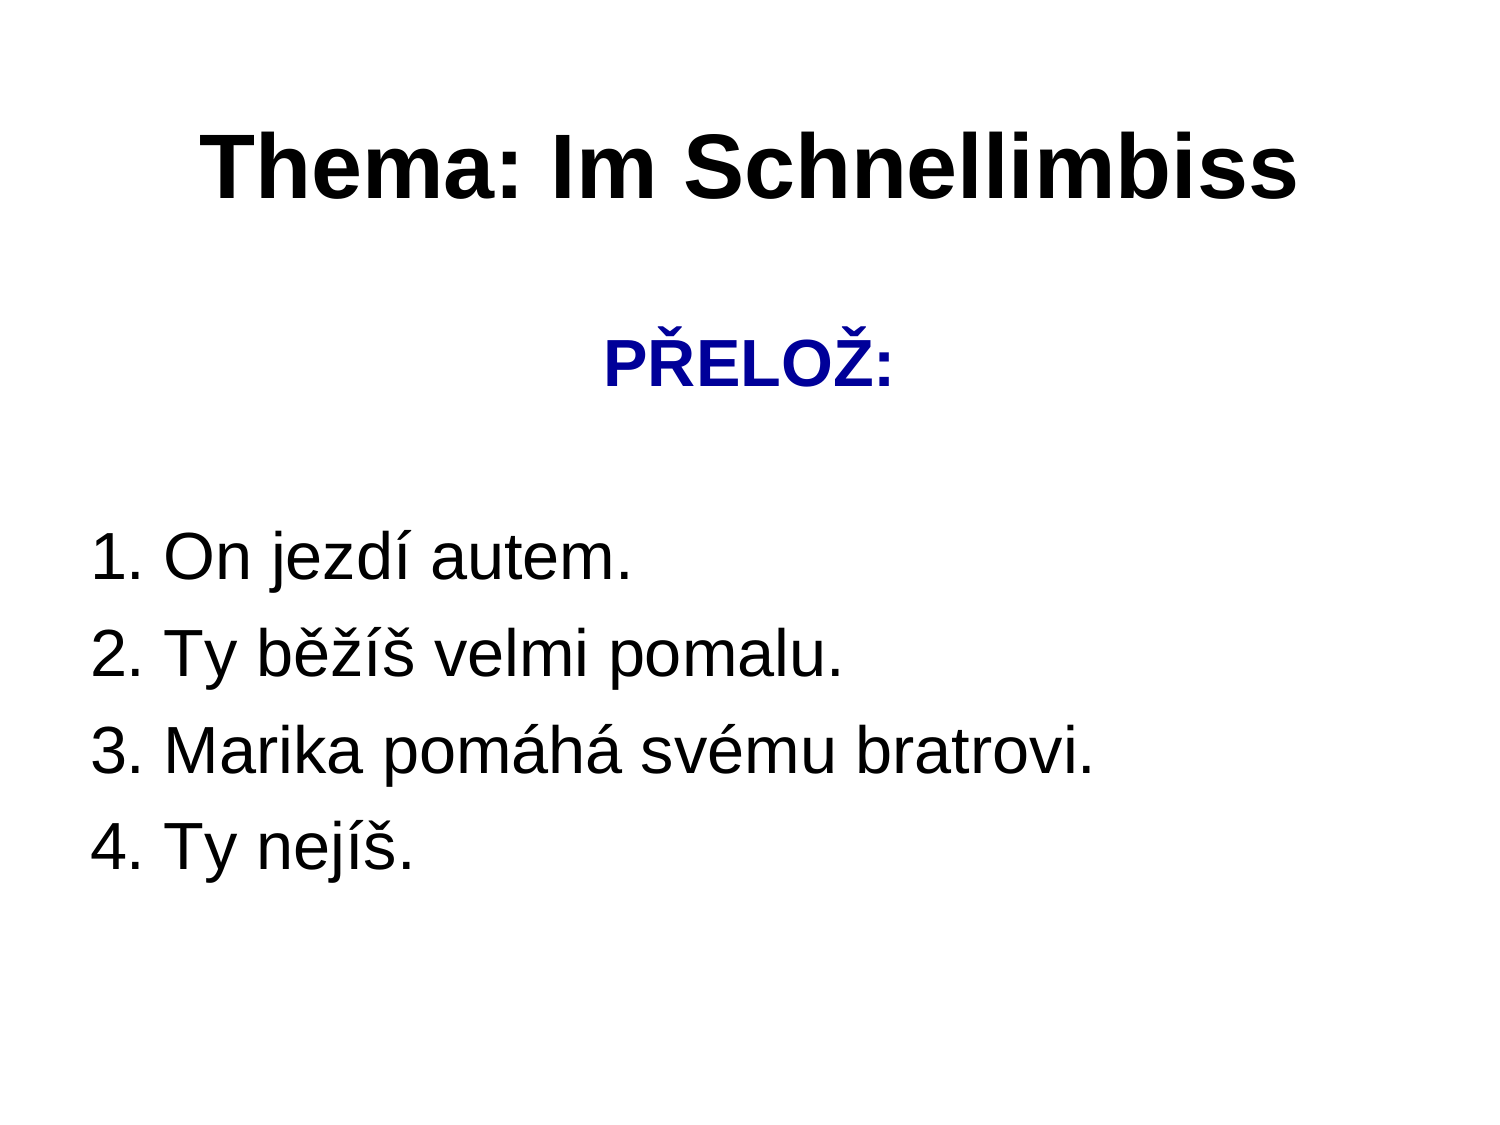

# Thema: Im Schnellimbiss
PŘELOŽ:
1. On jezdí autem.
2. Ty běžíš velmi pomalu.
3. Marika pomáhá svému bratrovi.
4. Ty nejíš.